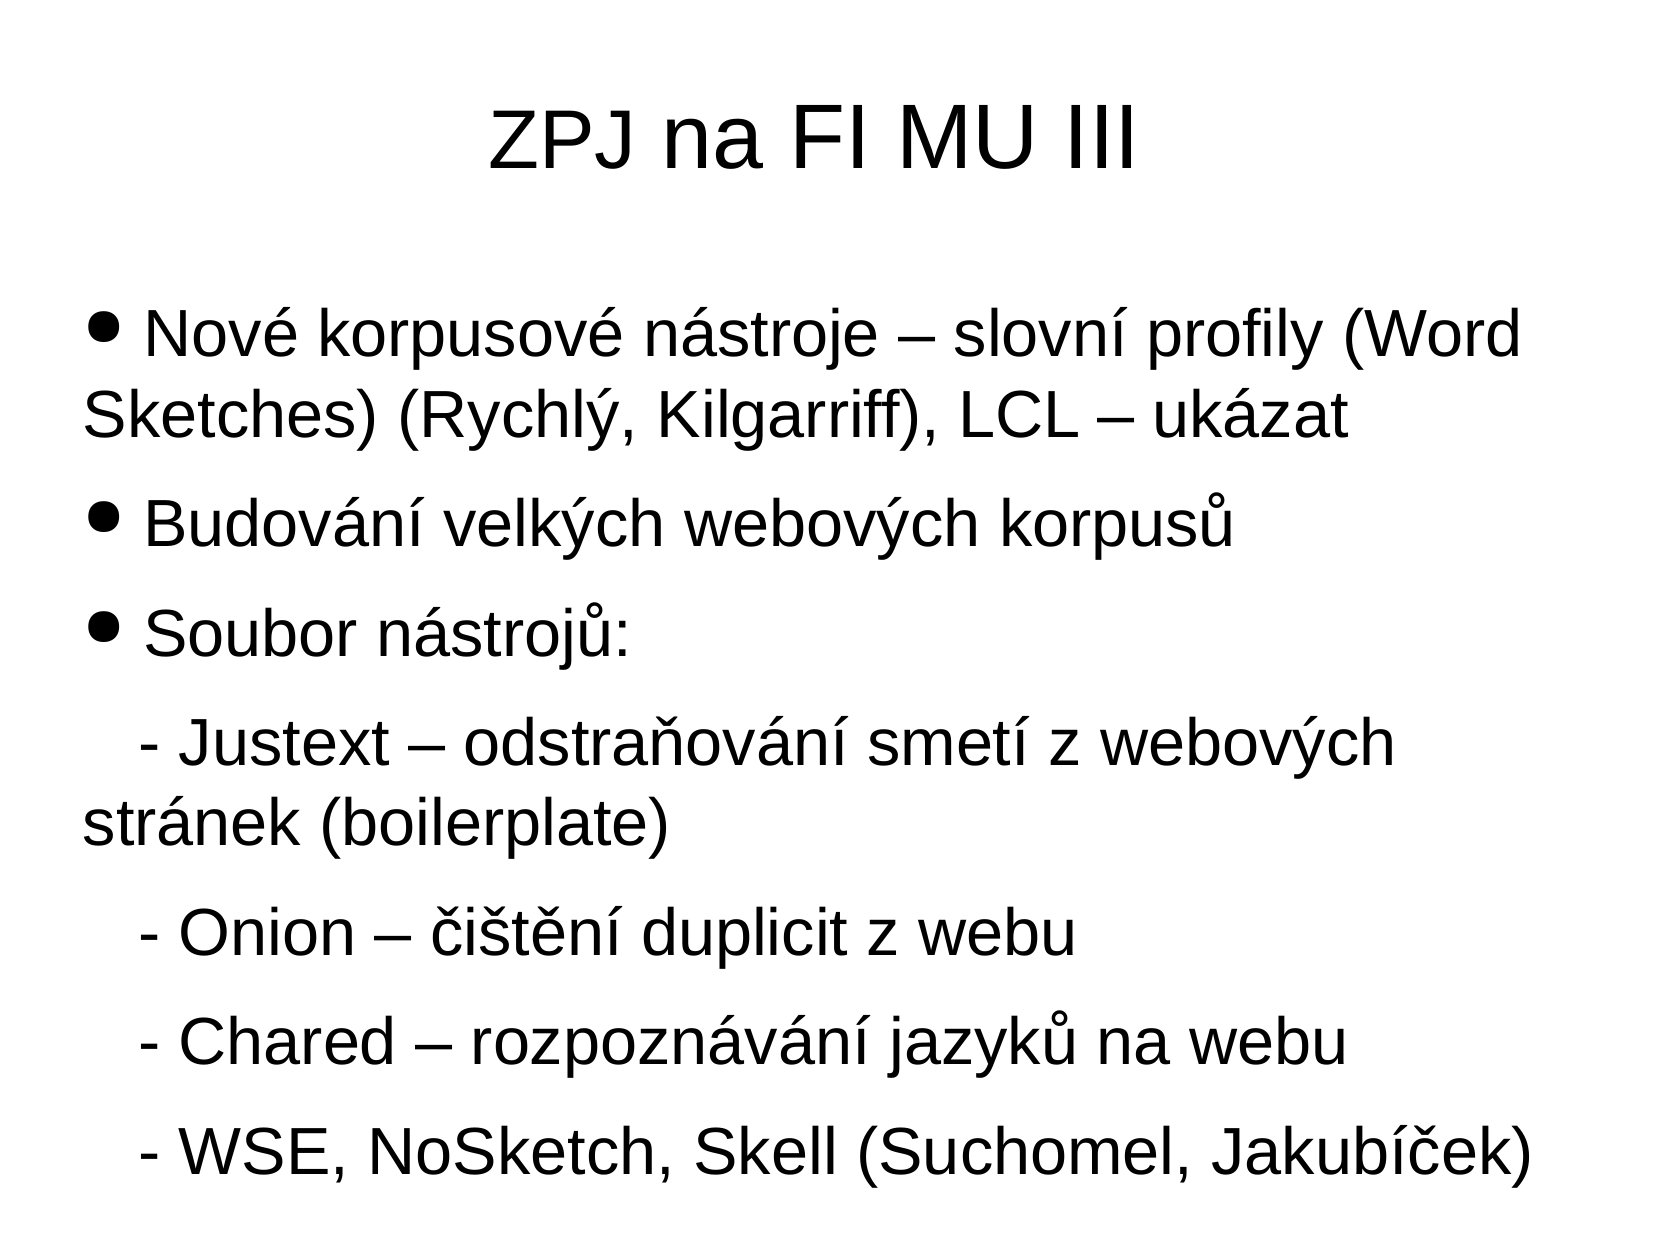

# ZPJ na FI MU III
 Nové korpusové nástroje – slovní profily (Word Sketches) (Rychlý, Kilgarriff), LCL – ukázat
 Budování velkých webových korpusů
 Soubor nástrojů:
 - Justext – odstraňování smetí z webových stránek (boilerplate)
 - Onion – čištění duplicit z webu
 - Chared – rozpoznávání jazyků na webu
 - WSE, NoSketch, Skell (Suchomel, Jakubíček)